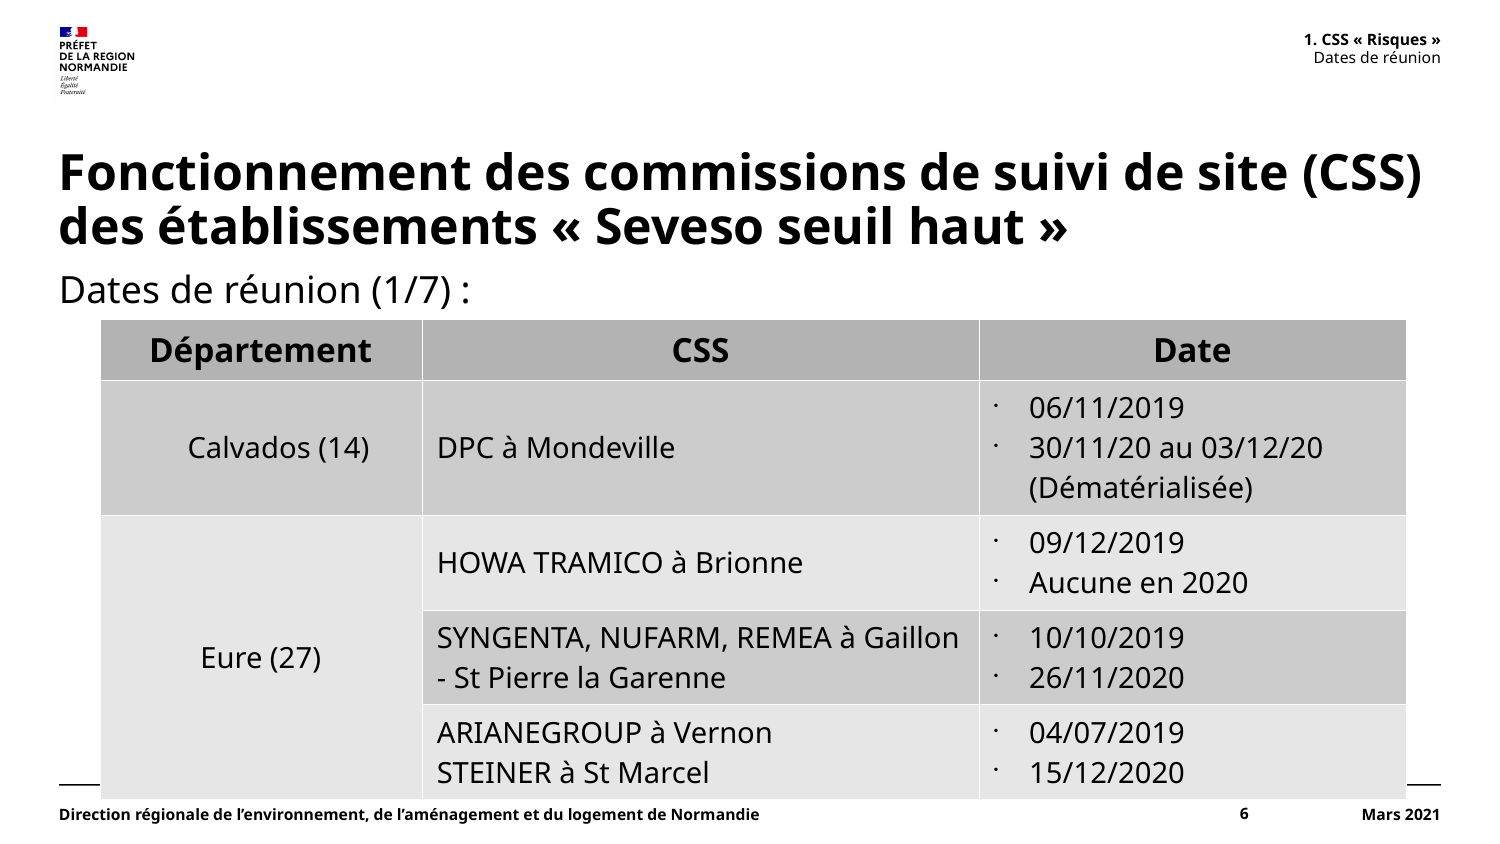

CSS « Risques »
Dates de réunion
# Fonctionnement des commissions de suivi de site (CSS) des établissements « Seveso seuil haut »
Dates de réunion (1/7) :
| Département | CSS | Date |
| --- | --- | --- |
| Calvados (14) | DPC à Mondeville | 06/11/2019 30/11/20 au 03/12/20 (Dématérialisée) |
| Eure (27) | HOWA TRAMICO à Brionne | 09/12/2019 Aucune en 2020 |
| | SYNGENTA, NUFARM, REMEA à Gaillon - St Pierre la Garenne | 10/10/2019 26/11/2020 |
| | ARIANEGROUP à Vernon STEINER à St Marcel | 04/07/2019 15/12/2020 |
Direction régionale de l’environnement, de l’aménagement et du logement de Normandie
Mars 2021